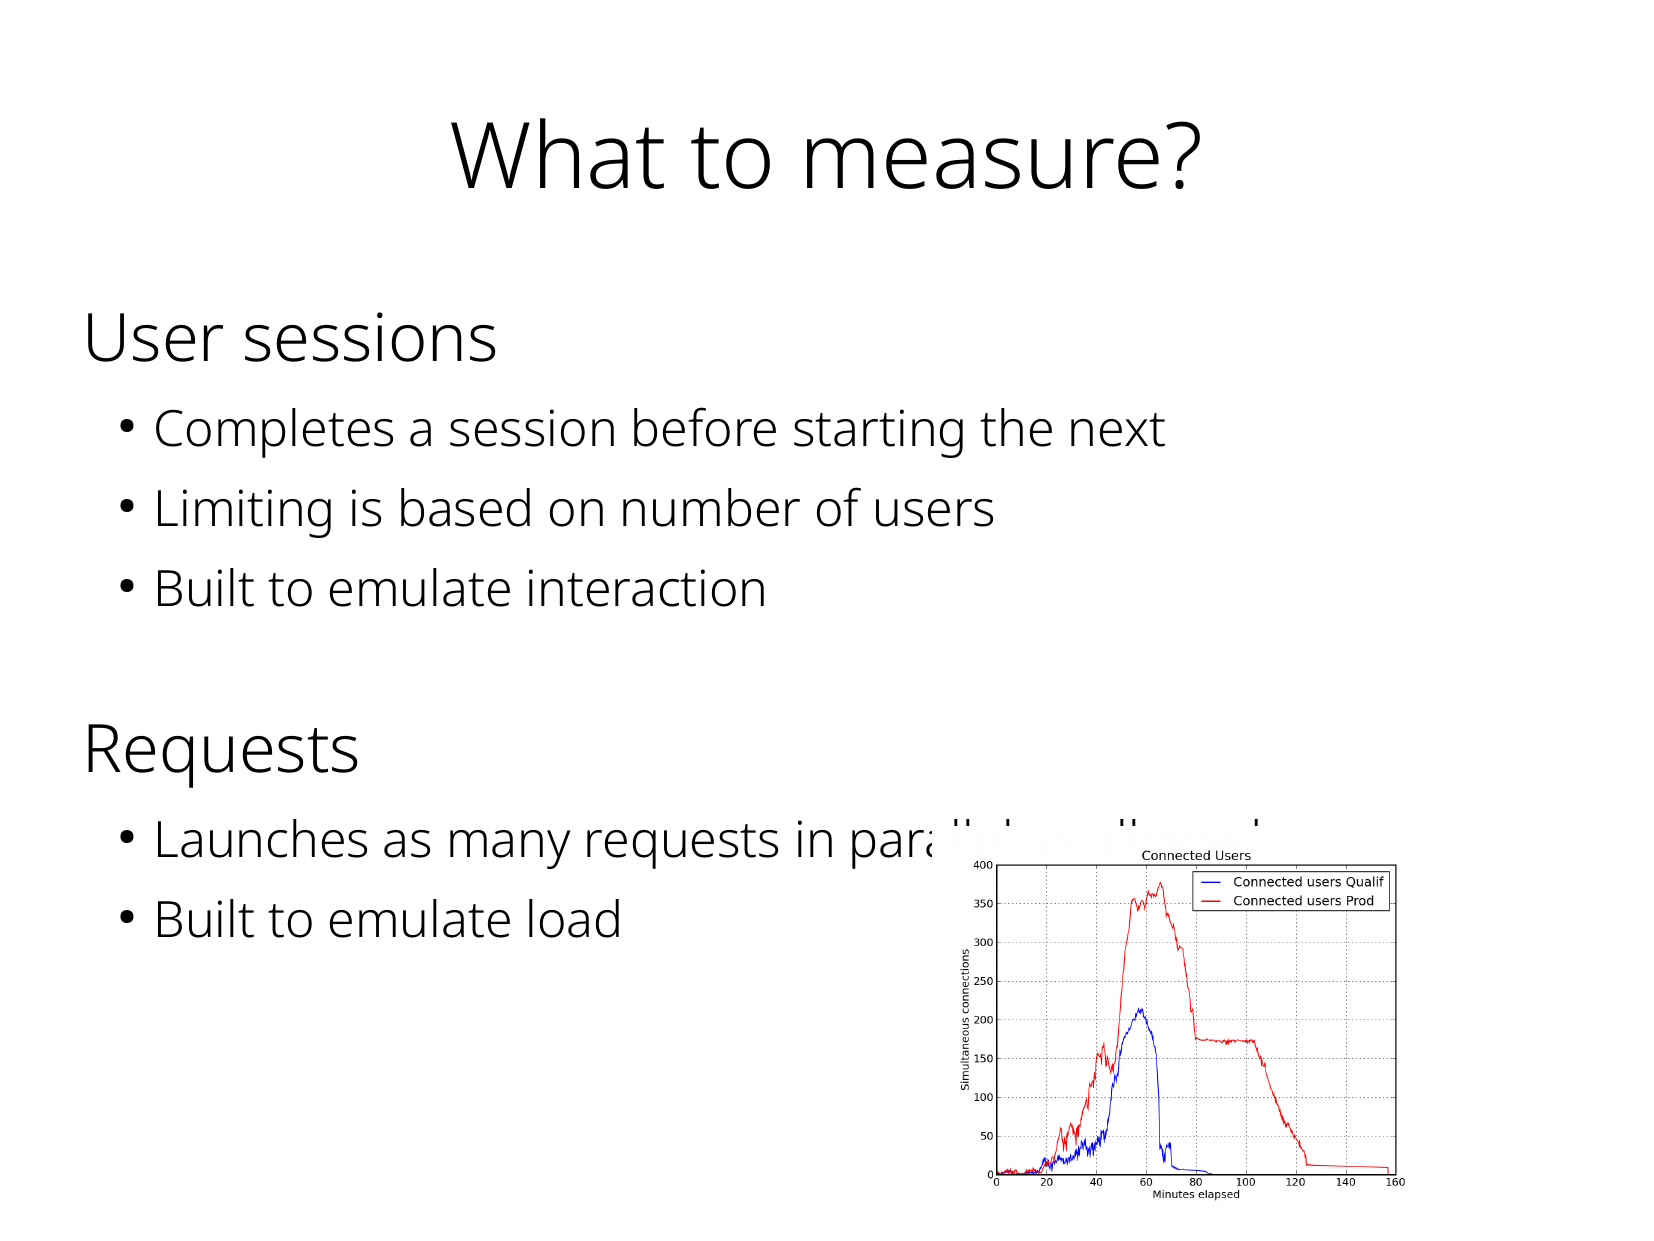

# What to measure?
User sessions
Completes a session before starting the next
Limiting is based on number of users
Built to emulate interaction
Requests
Launches as many requests in parallel as allowed
Built to emulate load